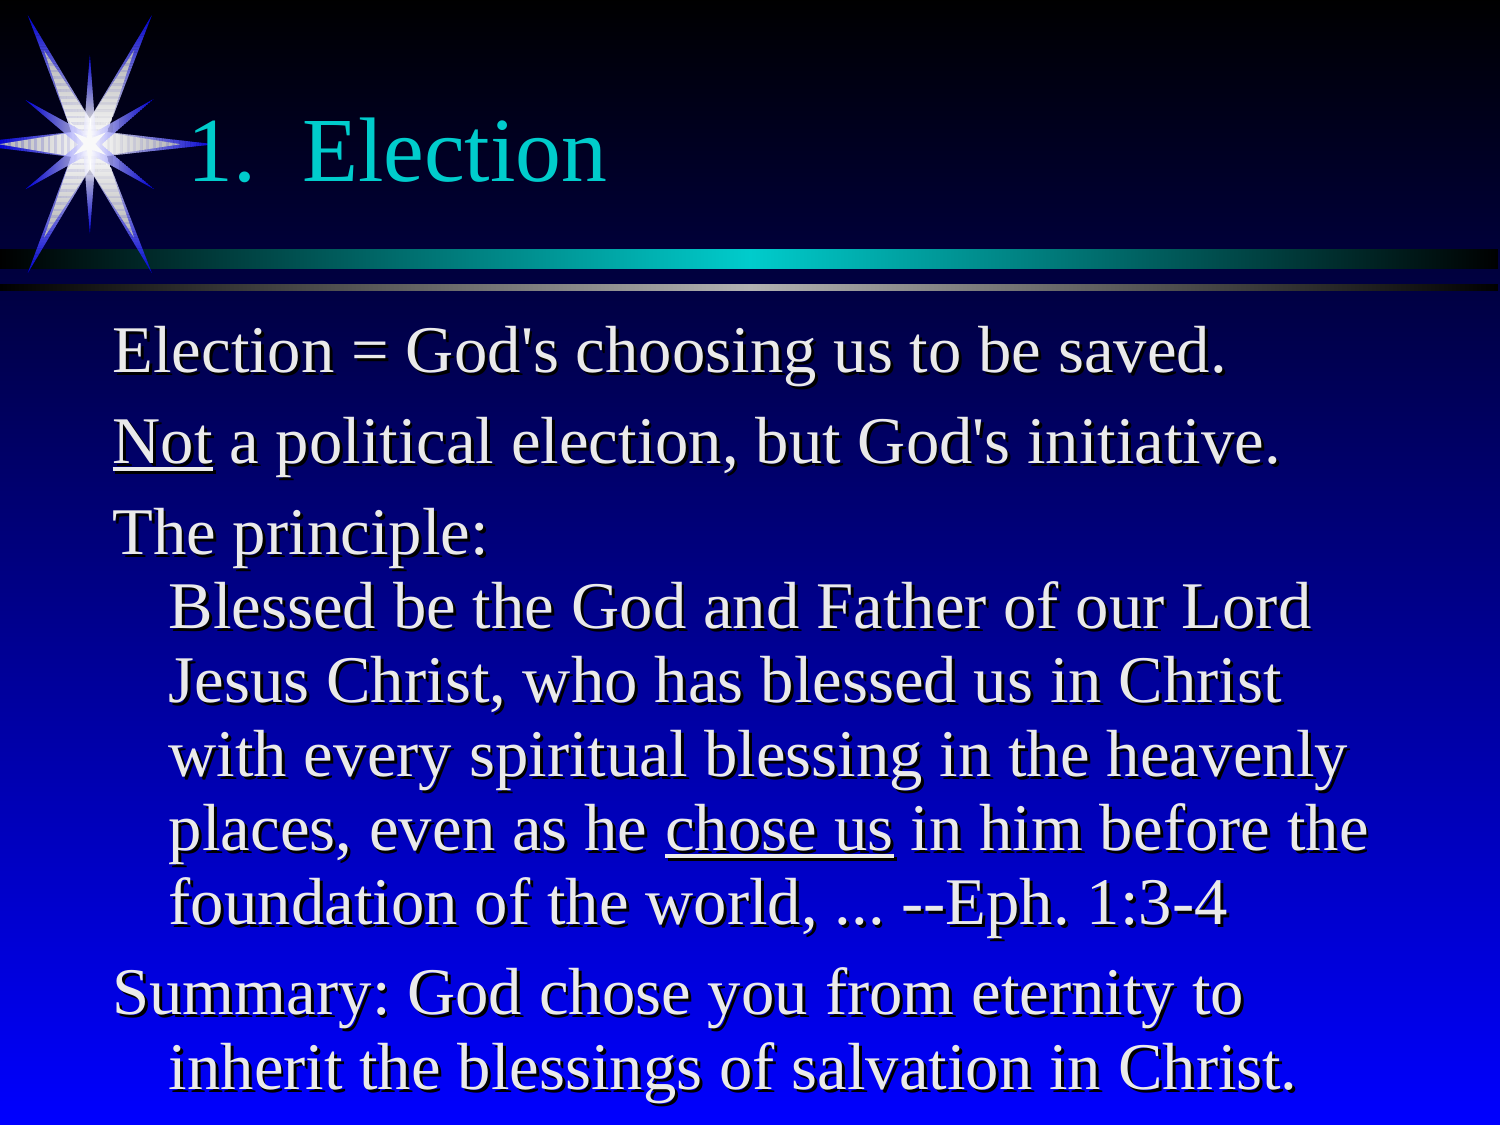

# 1. Election
Election = God's choosing us to be saved.
Not a political election, but God's initiative.
The principle:
Blessed be the God and Father of our Lord Jesus Christ, who has blessed us in Christ with every spiritual blessing in the heavenly places, even as he chose us in him before the foundation of the world, ... --Eph. 1:3-4
Summary: God chose you from eternity to inherit the blessings of salvation in Christ.